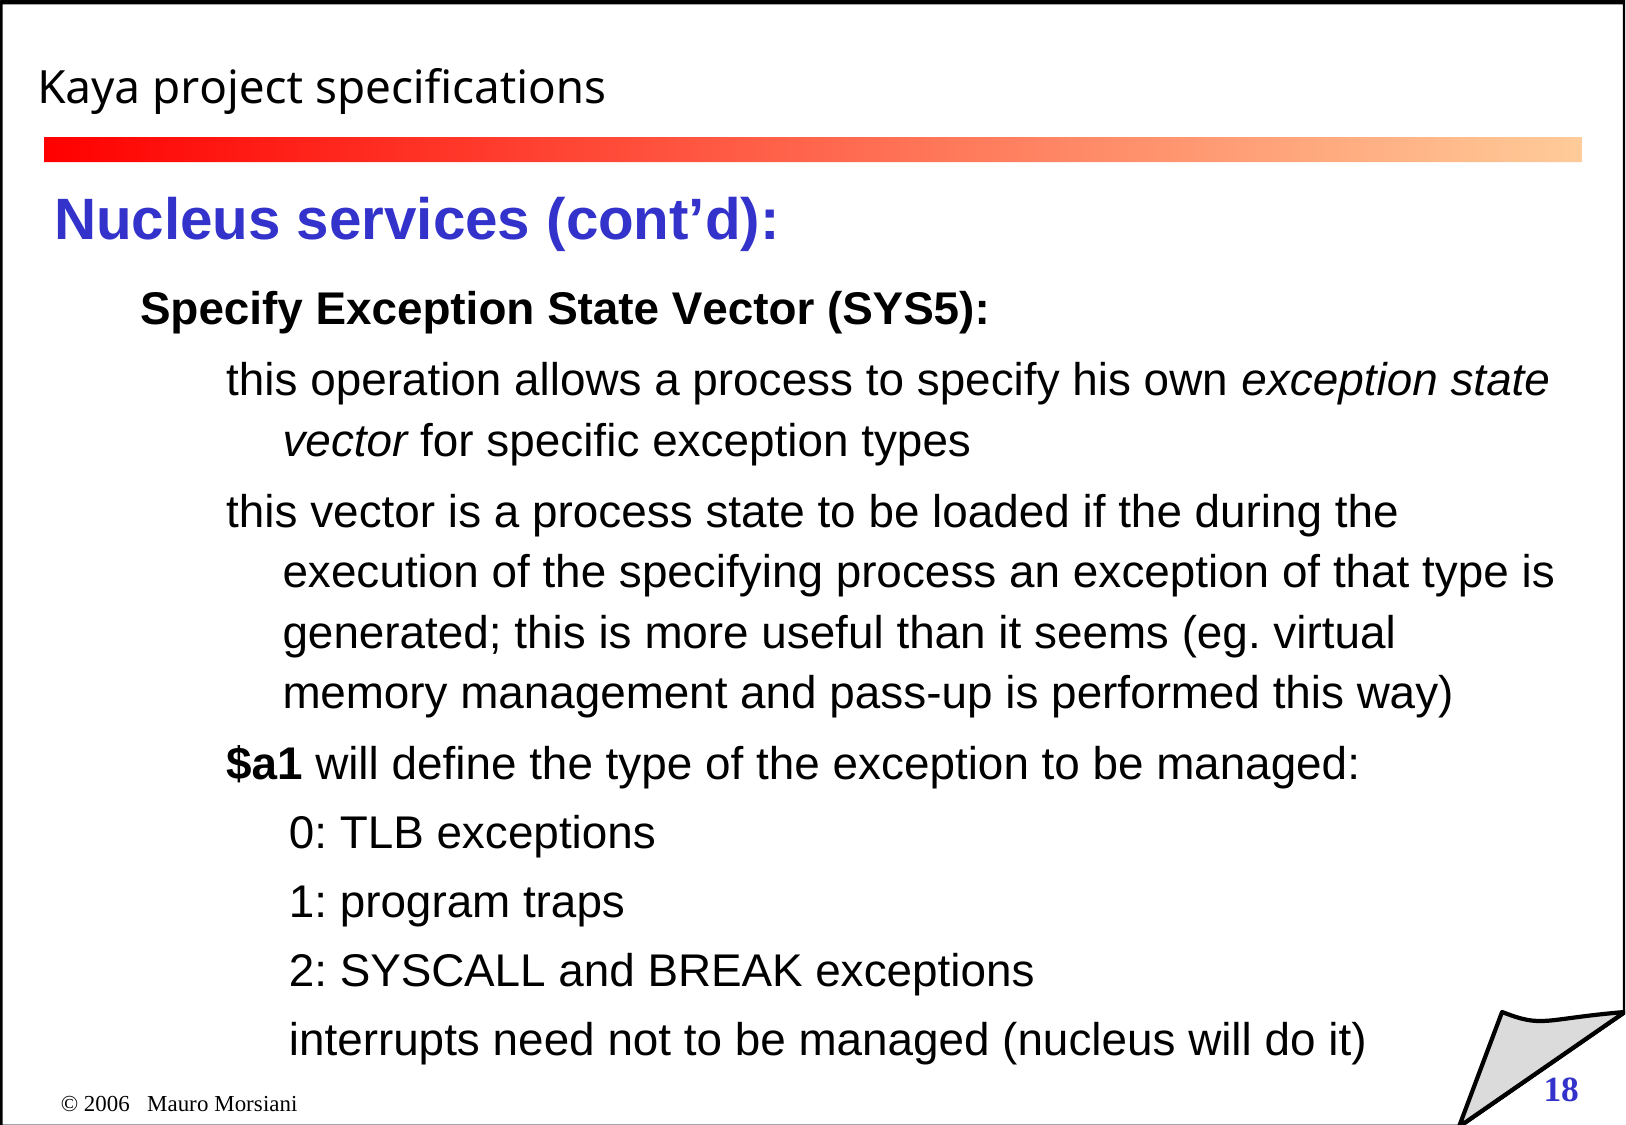

# Kaya project specifications
Nucleus services (cont’d):
Specify Exception State Vector (SYS5):
this operation allows a process to specify his own exception state vector for specific exception types
this vector is a process state to be loaded if the during the execution of the specifying process an exception of that type is generated; this is more useful than it seems (eg. virtual memory management and pass-up is performed this way)
$a1 will define the type of the exception to be managed:
0: TLB exceptions
1: program traps
2: SYSCALL and BREAK exceptions
interrupts need not to be managed (nucleus will do it)